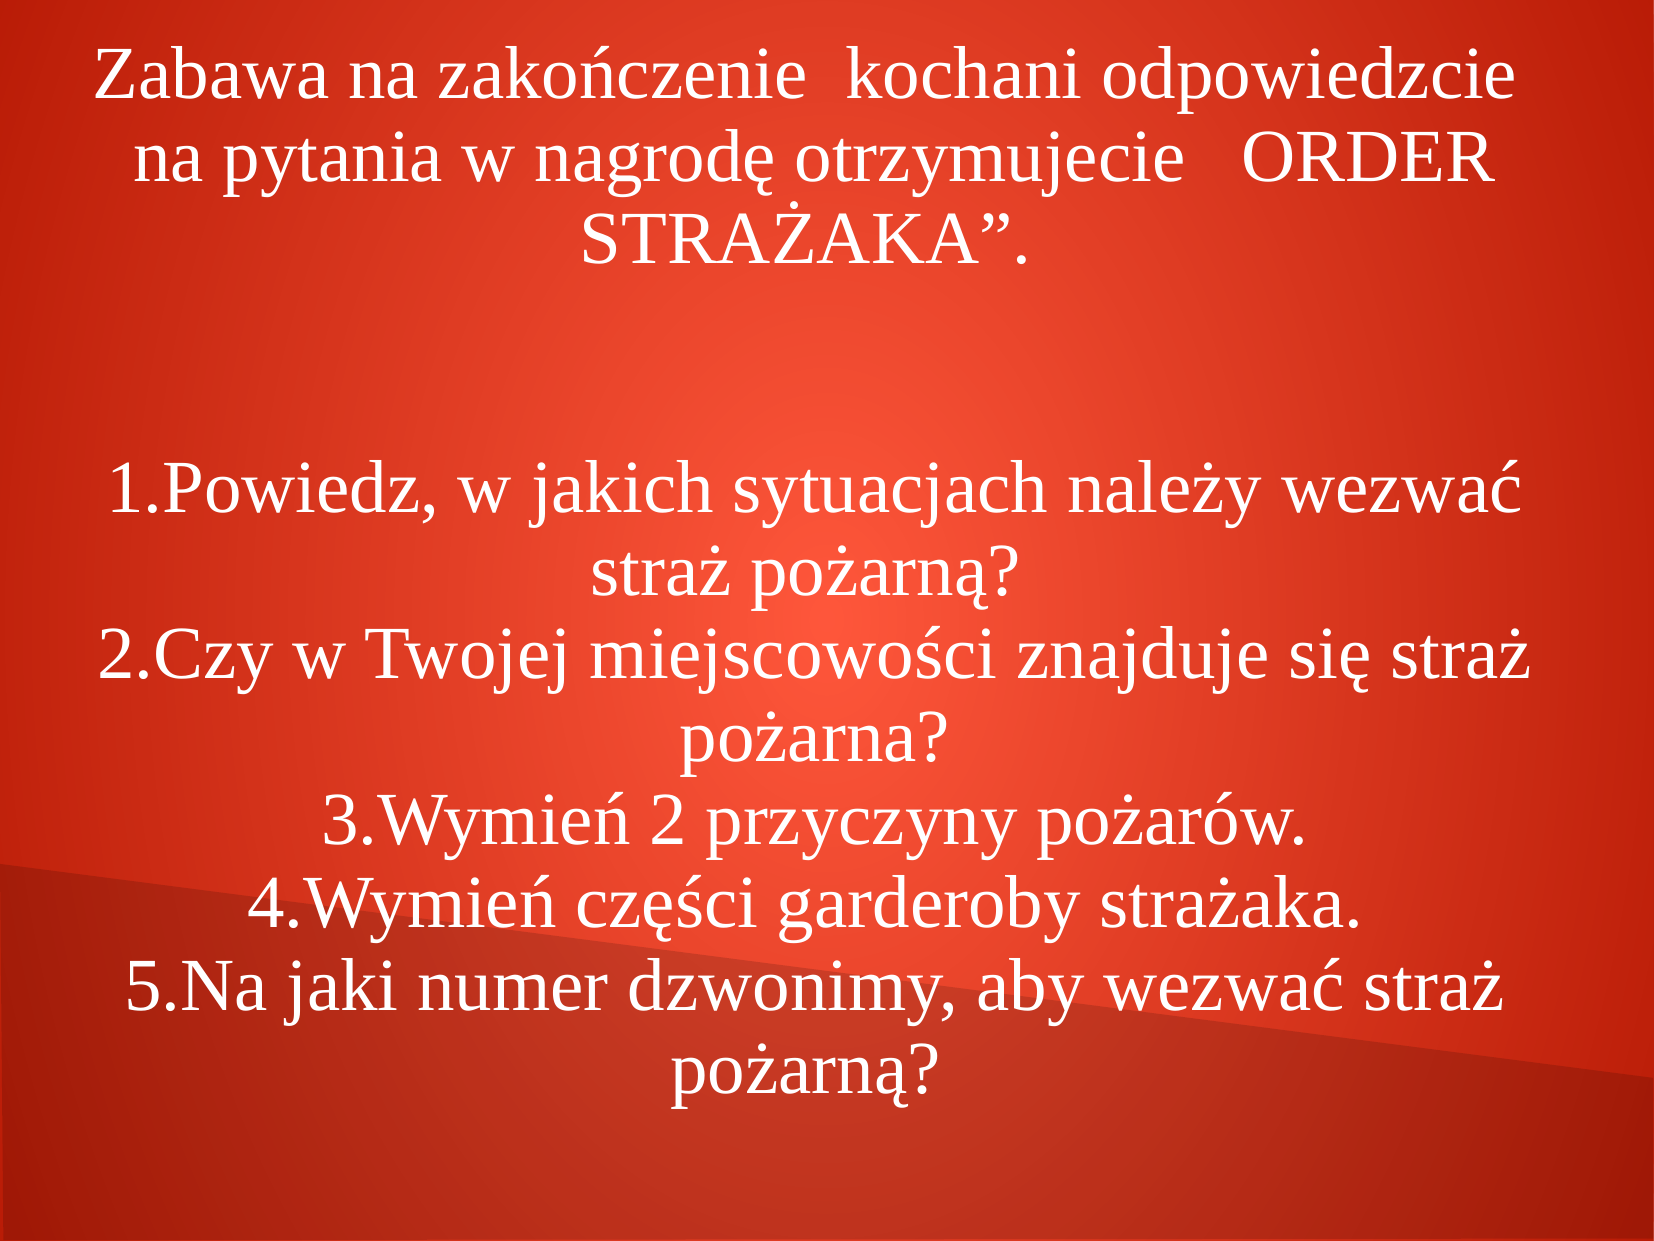

# Zabawa na zakończenie kochani odpowiedzcie na pytania w nagrodę otrzymujecie ORDER STRAŻAKA”. 1.Powiedz, w jakich sytuacjach należy wezwać straż pożarną? 2.Czy w Twojej miejscowości znajduje się straż pożarna? 3.Wymień 2 przyczyny pożarów. 4.Wymień części garderoby strażaka. 5.Na jaki numer dzwonimy, aby wezwać straż pożarną?